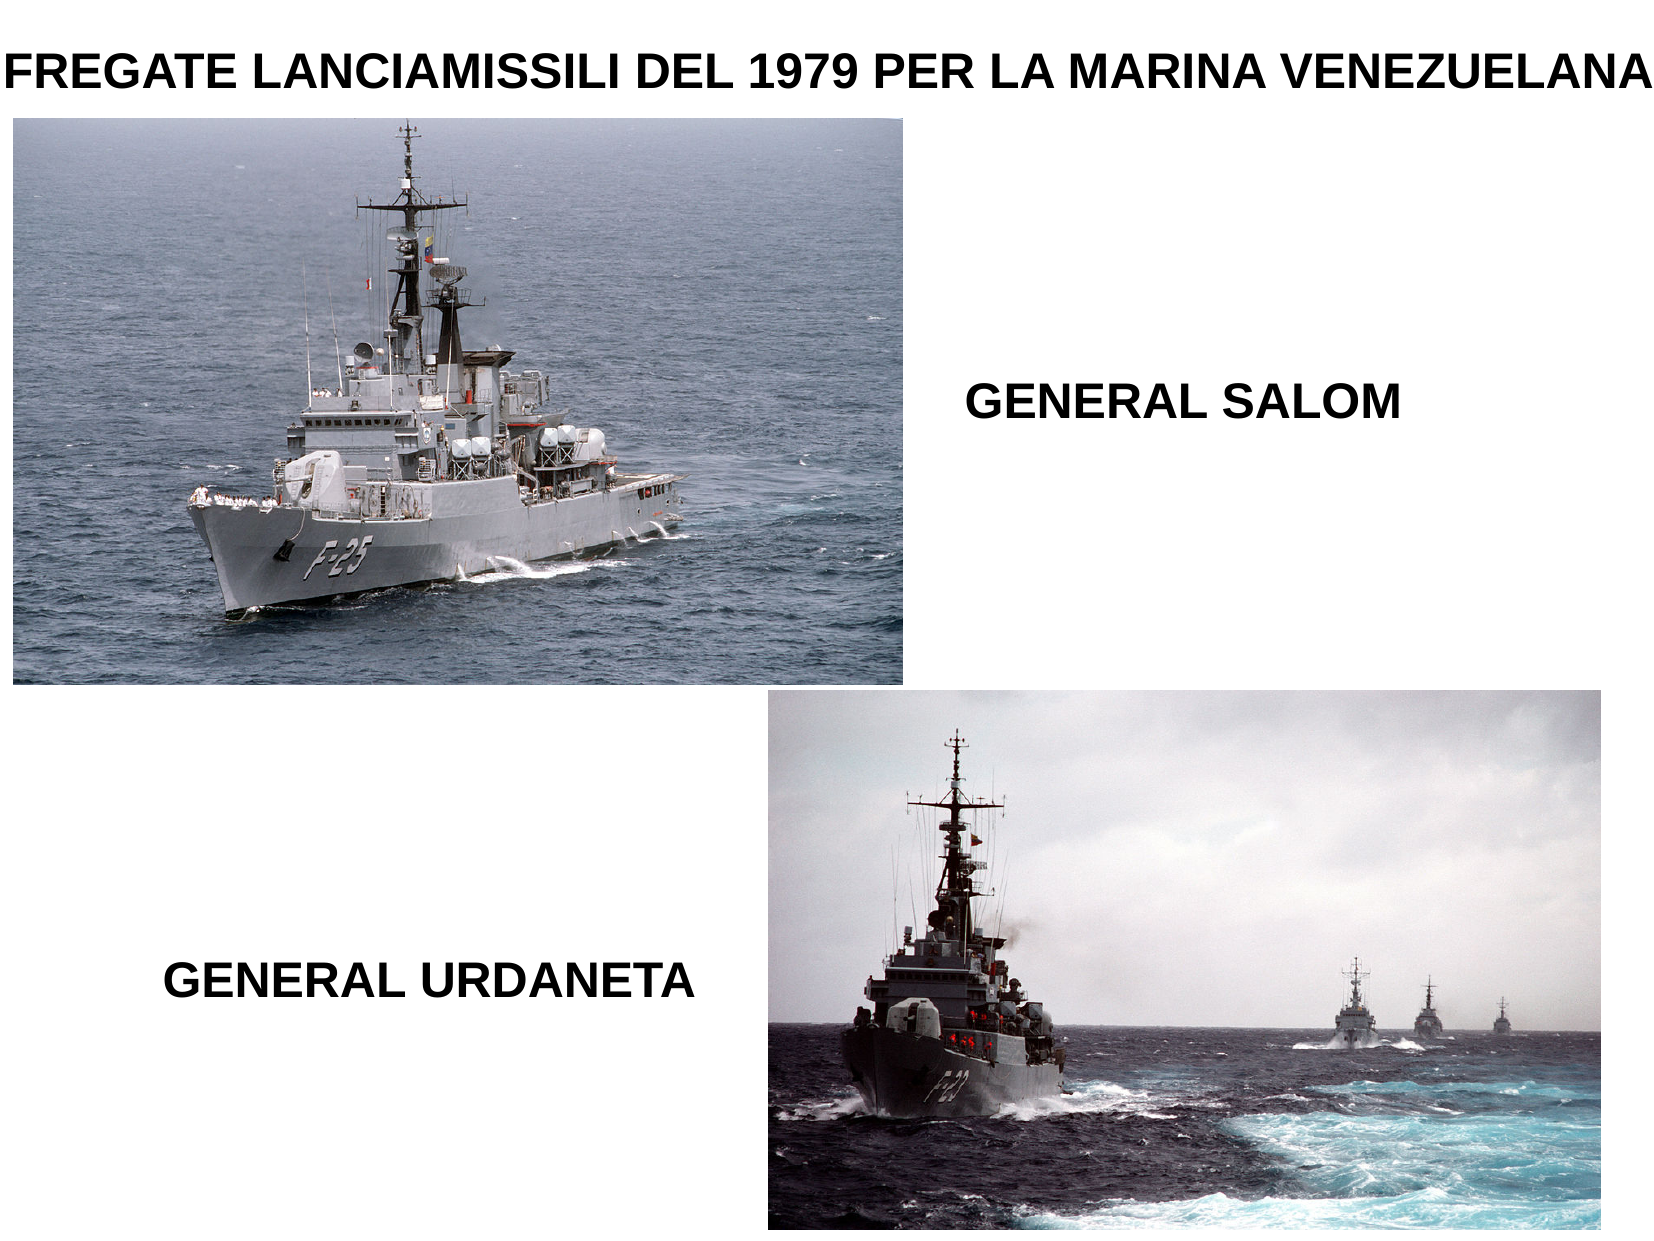

FREGATE LANCIAMISSILI DEL 1979 PER LA MARINA VENEZUELANA
GENERAL SALOM
GENERAL URDANETA